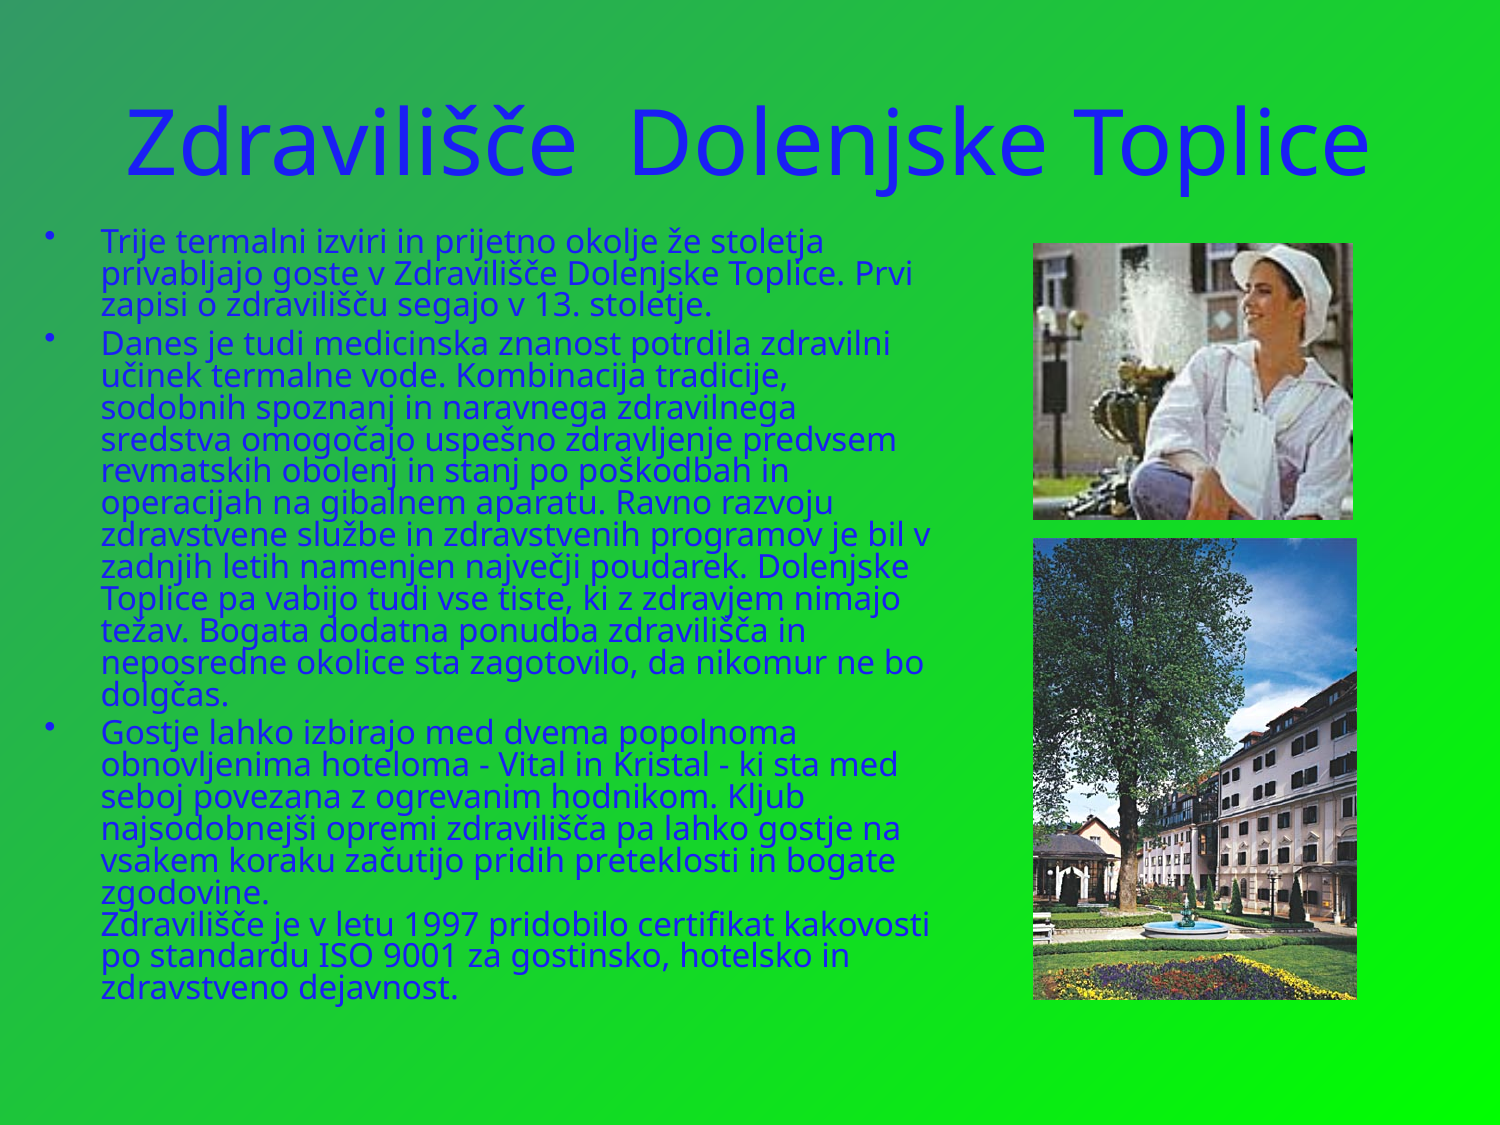

# Zdravilišče Dolenjske Toplice
Trije termalni izviri in prijetno okolje že stoletja privabljajo goste v Zdravilišče Dolenjske Toplice. Prvi zapisi o zdravilišču segajo v 13. stoletje.
Danes je tudi medicinska znanost potrdila zdravilni učinek termalne vode. Kombinacija tradicije, sodobnih spoznanj in naravnega zdravilnega sredstva omogočajo uspešno zdravljenje predvsem revmatskih obolenj in stanj po poškodbah in operacijah na gibalnem aparatu. Ravno razvoju zdravstvene službe in zdravstvenih programov je bil v zadnjih letih namenjen največji poudarek. Dolenjske Toplice pa vabijo tudi vse tiste, ki z zdravjem nimajo težav. Bogata dodatna ponudba zdravilišča in neposredne okolice sta zagotovilo, da nikomur ne bo dolgčas.
Gostje lahko izbirajo med dvema popolnoma obnovljenima hoteloma - Vital in Kristal - ki sta med seboj povezana z ogrevanim hodnikom. Kljub najsodobnejši opremi zdravilišča pa lahko gostje na vsakem koraku začutijo pridih preteklosti in bogate zgodovine.
Zdravilišče je v letu 1997 pridobilo certifikat kakovosti po standardu ISO 9001 za gostinsko, hotelsko in zdravstveno dejavnost.